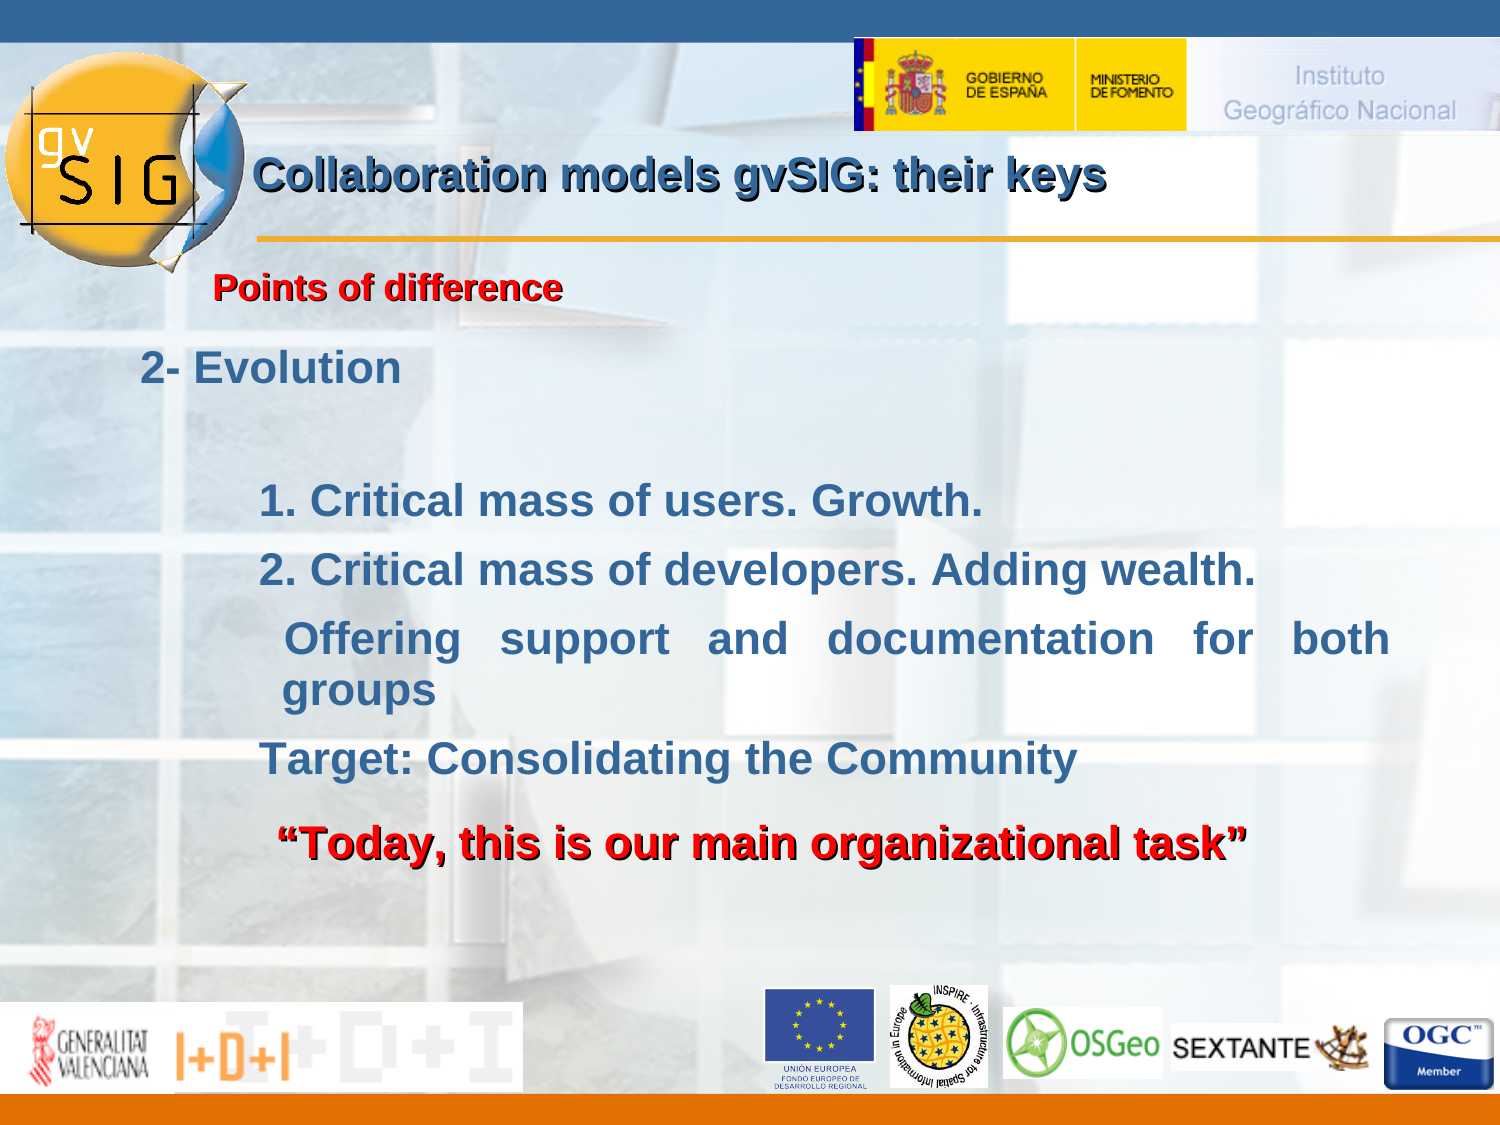

Collaboration models gvSIG: their keys
Points of difference
2- Evolution
 1. Critical mass of users. Growth.
 2. Critical mass of developers. Adding wealth.
 Offering support and documentation for both groups
 Target: Consolidating the Community
“Today, this is our main organizational task”